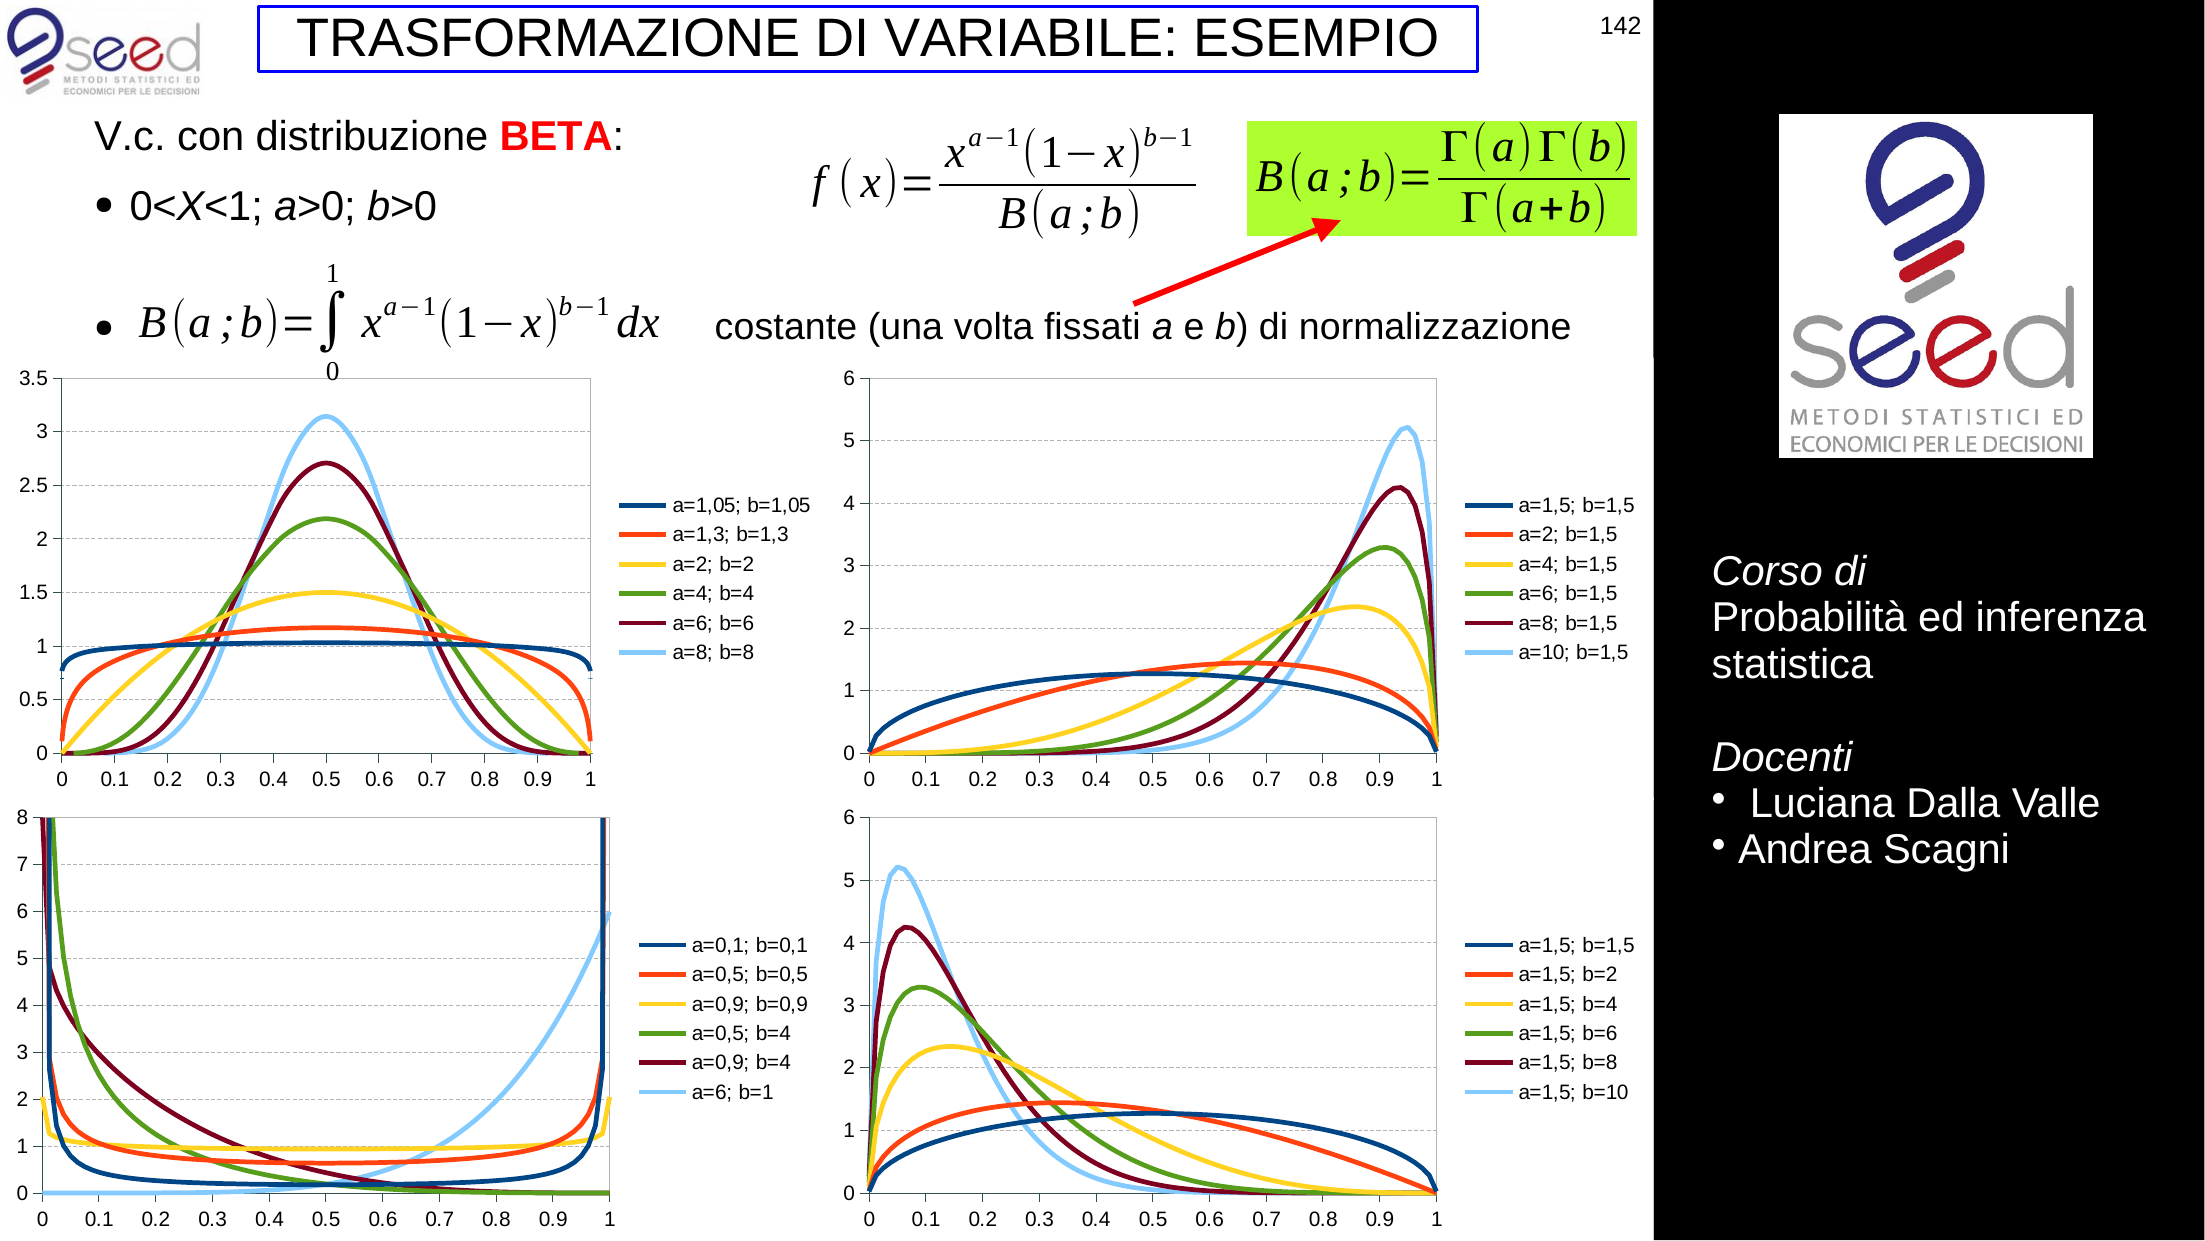

TRASFORMAZIONE DI VARIABILE: ESEMPIO
V.c. con distribuzione BETA:
0<X<1; a>0; b>0
costante (una volta fissati a e b) di normalizzazione
### Chart
| Category | a=1,05; b=1,05 |
|---|---|
### Chart
| Category | a=1,05; b=1,05 | a=1,3; b=1,3 |
|---|---|---|
### Chart
| Category | a=1,05; b=1,05 | a=1,3; b=1,3 | a=2; b=2 |
|---|---|---|---|
### Chart
| Category | a=1,05; b=1,05 | a=1,3; b=1,3 | a=2; b=2 | a=4; b=4 |
|---|---|---|---|---|
### Chart
| Category | a=1,05; b=1,05 | a=1,3; b=1,3 | a=2; b=2 | a=4; b=4 | a=6; b=6 |
|---|---|---|---|---|---|
### Chart
| Category | a=1,05; b=1,05 | a=1,3; b=1,3 | a=2; b=2 | a=4; b=4 | a=6; b=6 | a=8; b=8 |
|---|---|---|---|---|---|---|
### Chart
| Category | a=1,5; b=1,5 | a=2; b=1,5 | a=4; b=1,5 | a=6; b=1,5 | a=8; b=1,5 | a=10; b=1,5 |
|---|---|---|---|---|---|---|
### Chart
| Category | a=0,1; b=0,1 | a=0,5; b=0,5 | a=0,9; b=0,9 | a=0,5; b=4 | a=0,9; b=4 | a=6; b=1 |
|---|---|---|---|---|---|---|
### Chart
| Category | a=1,5; b=1,5 | a=1,5; b=2 | a=1,5; b=4 | a=1,5; b=6 | a=1,5; b=8 | a=1,5; b=10 |
|---|---|---|---|---|---|---|